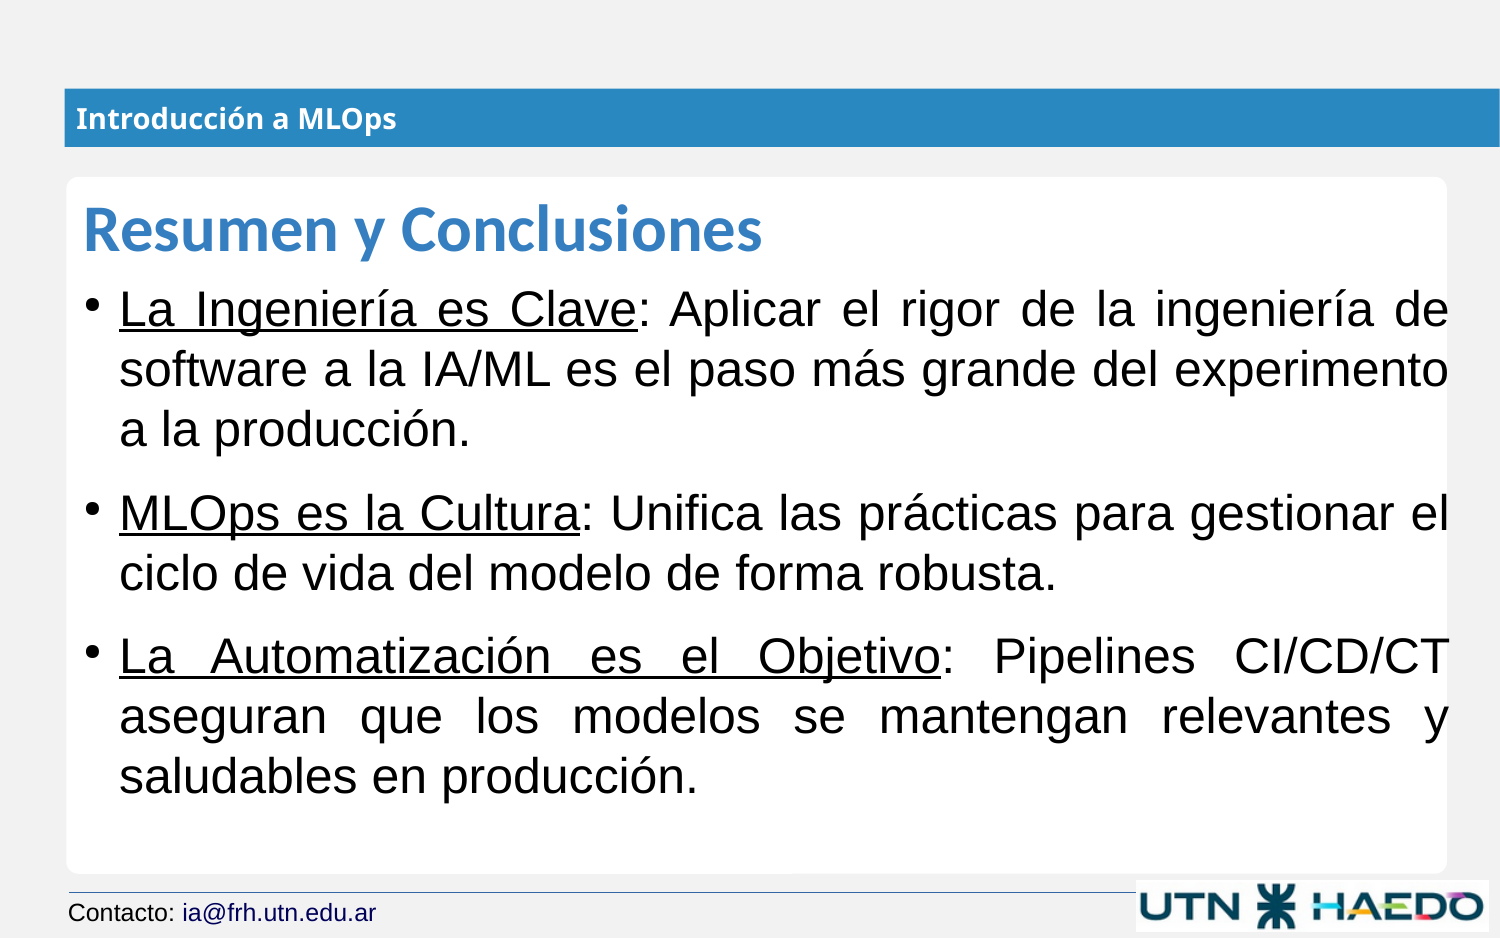

Introducción a MLOps
Resumen y Conclusiones
La Ingeniería es Clave: Aplicar el rigor de la ingeniería de software a la IA/ML es el paso más grande del experimento a la producción.
MLOps es la Cultura: Unifica las prácticas para gestionar el ciclo de vida del modelo de forma robusta.
La Automatización es el Objetivo: Pipelines CI/CD/CT aseguran que los modelos se mantengan relevantes y saludables en producción.